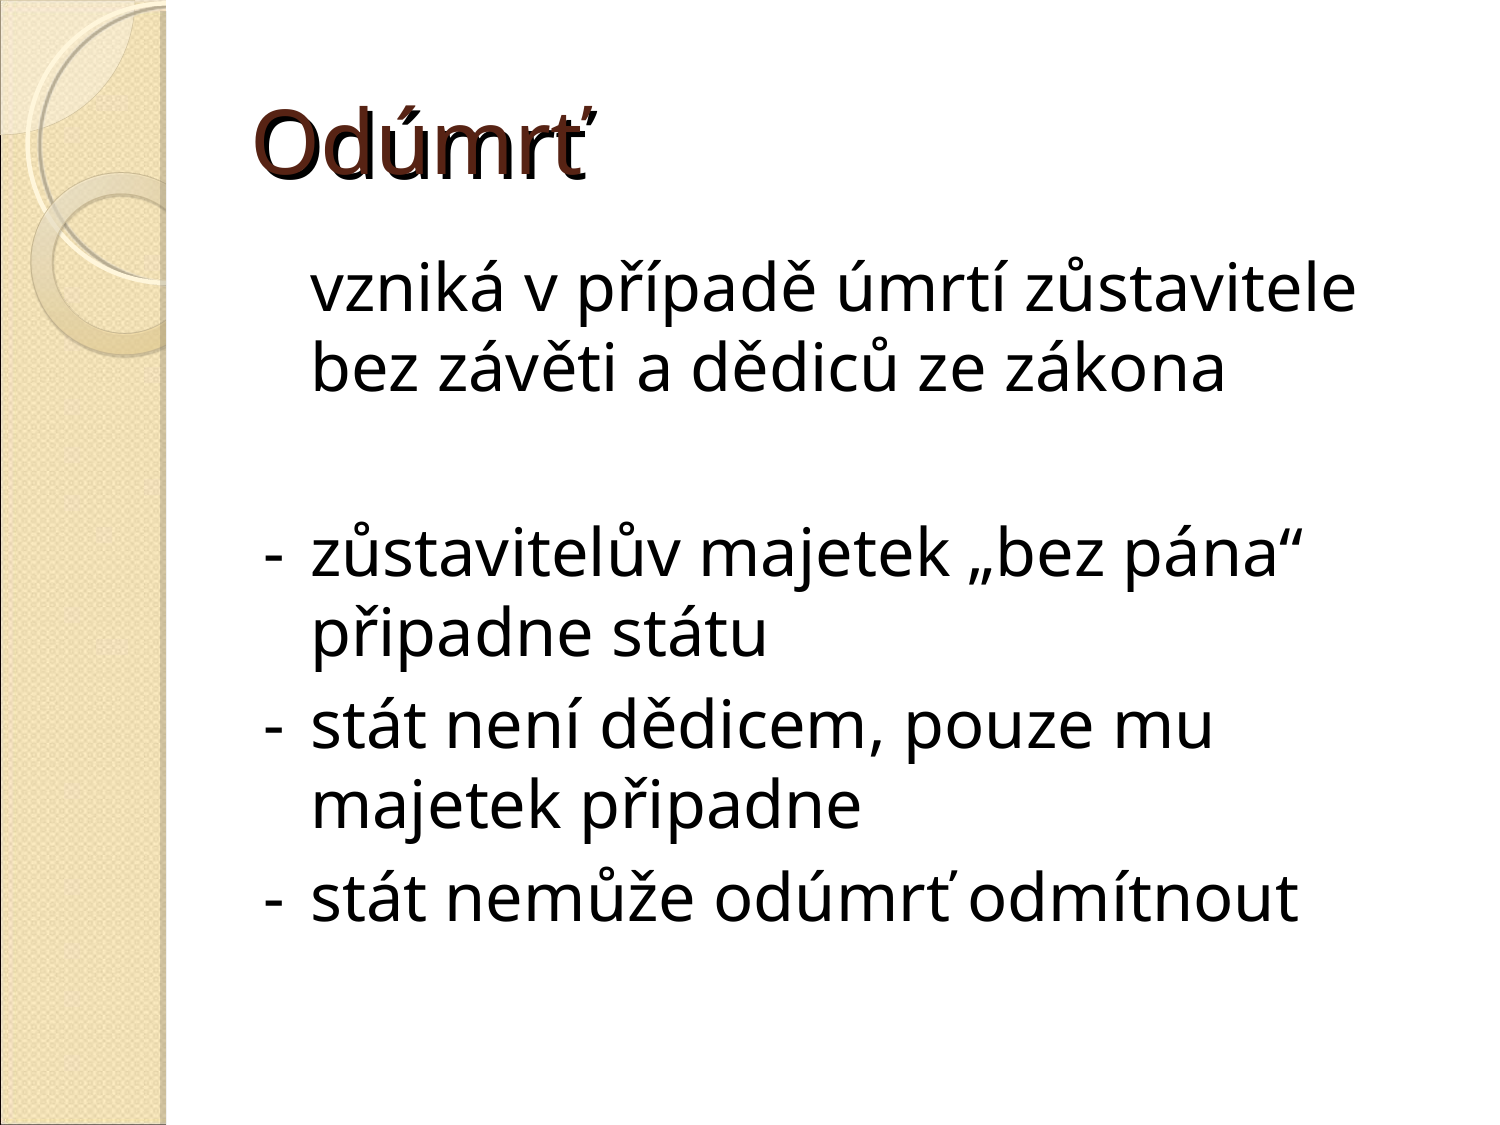

# Odúmrť
 	vzniká v případě úmrtí zůstavitele bez závěti a dědiců ze zákona
-	zůstavitelův majetek „bez pána“ připadne státu
-	stát není dědicem, pouze mu majetek připadne
-	stát nemůže odúmrť odmítnout